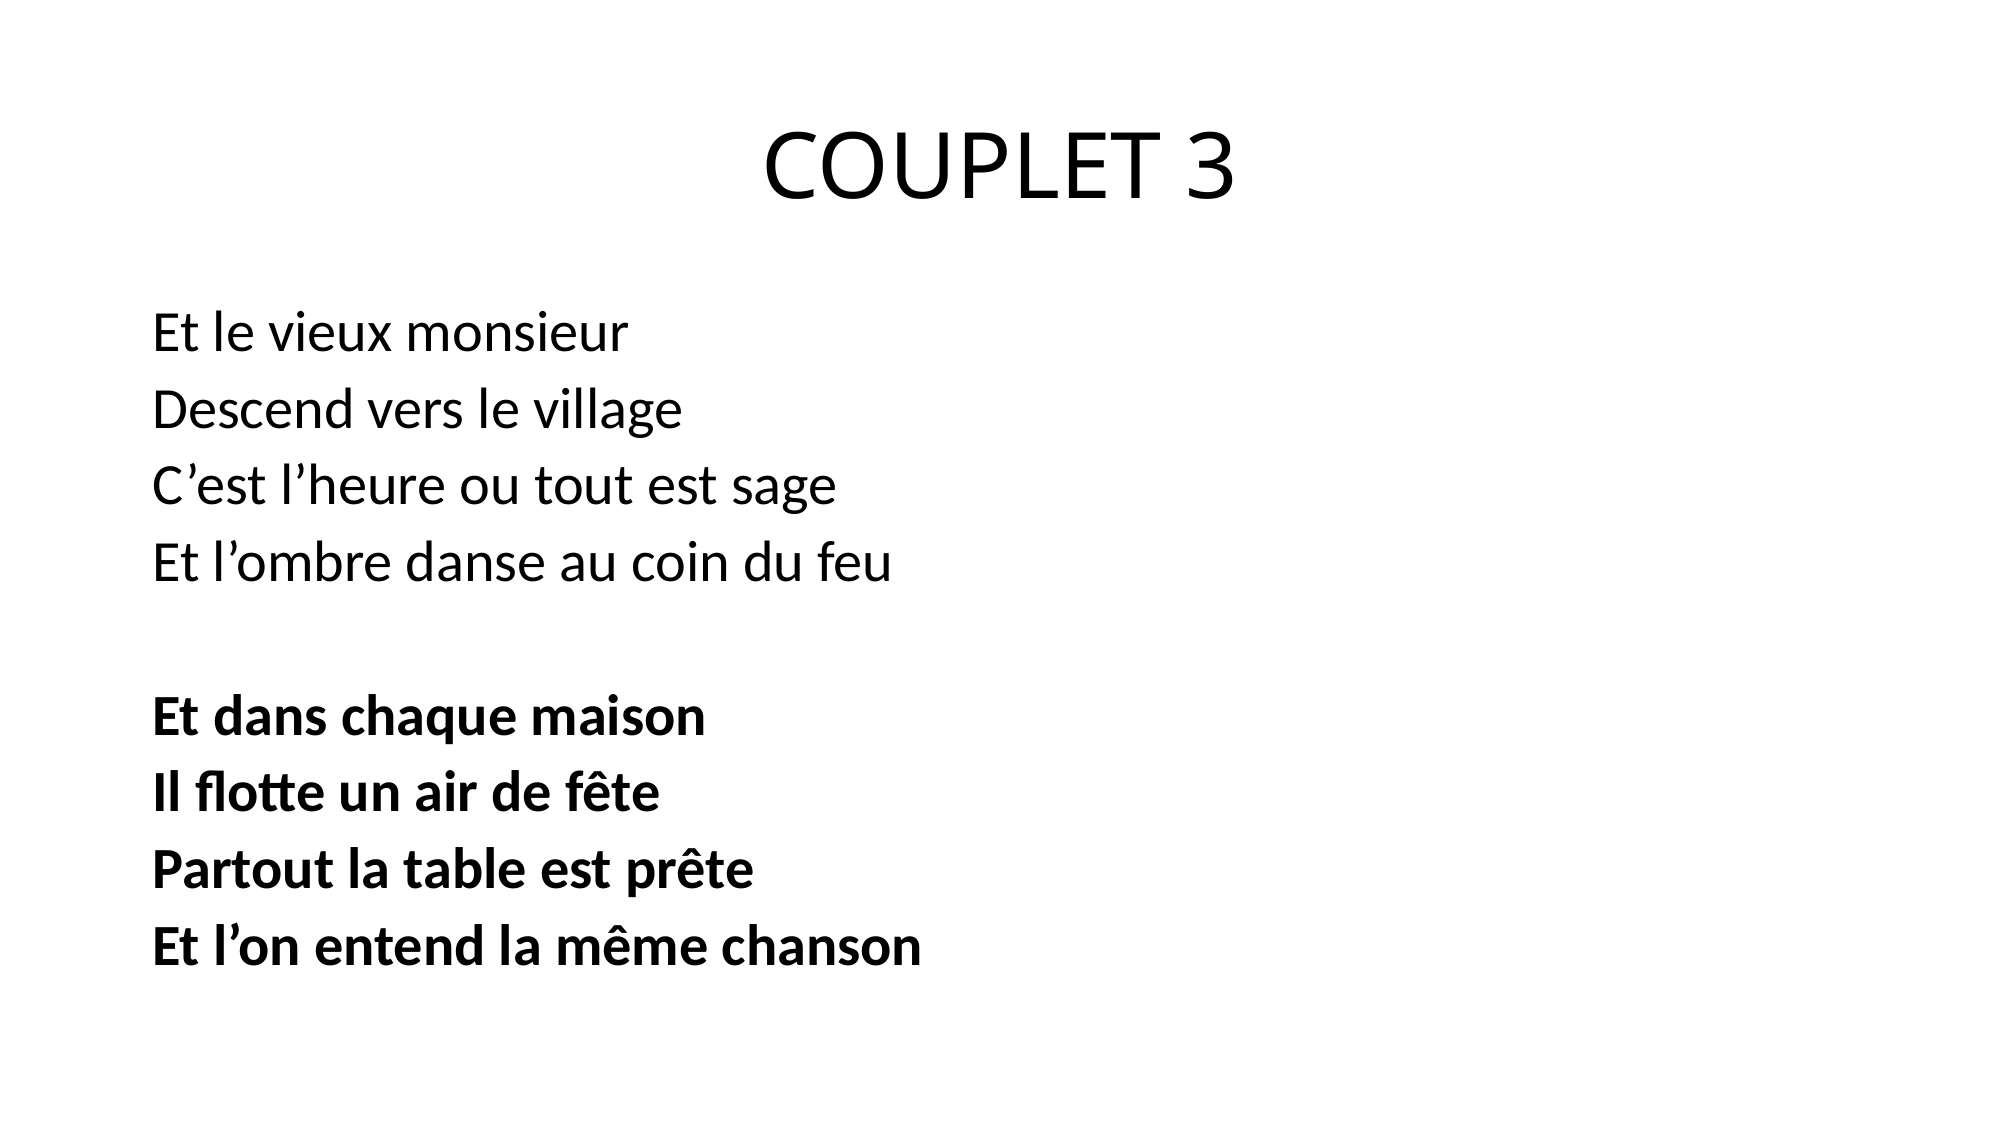

# COUPLET 3
Et le vieux monsieur
Descend vers le village
C’est l’heure ou tout est sage
Et l’ombre danse au coin du feu
Et dans chaque maison
Il flotte un air de fête
Partout la table est prête
Et l’on entend la même chanson